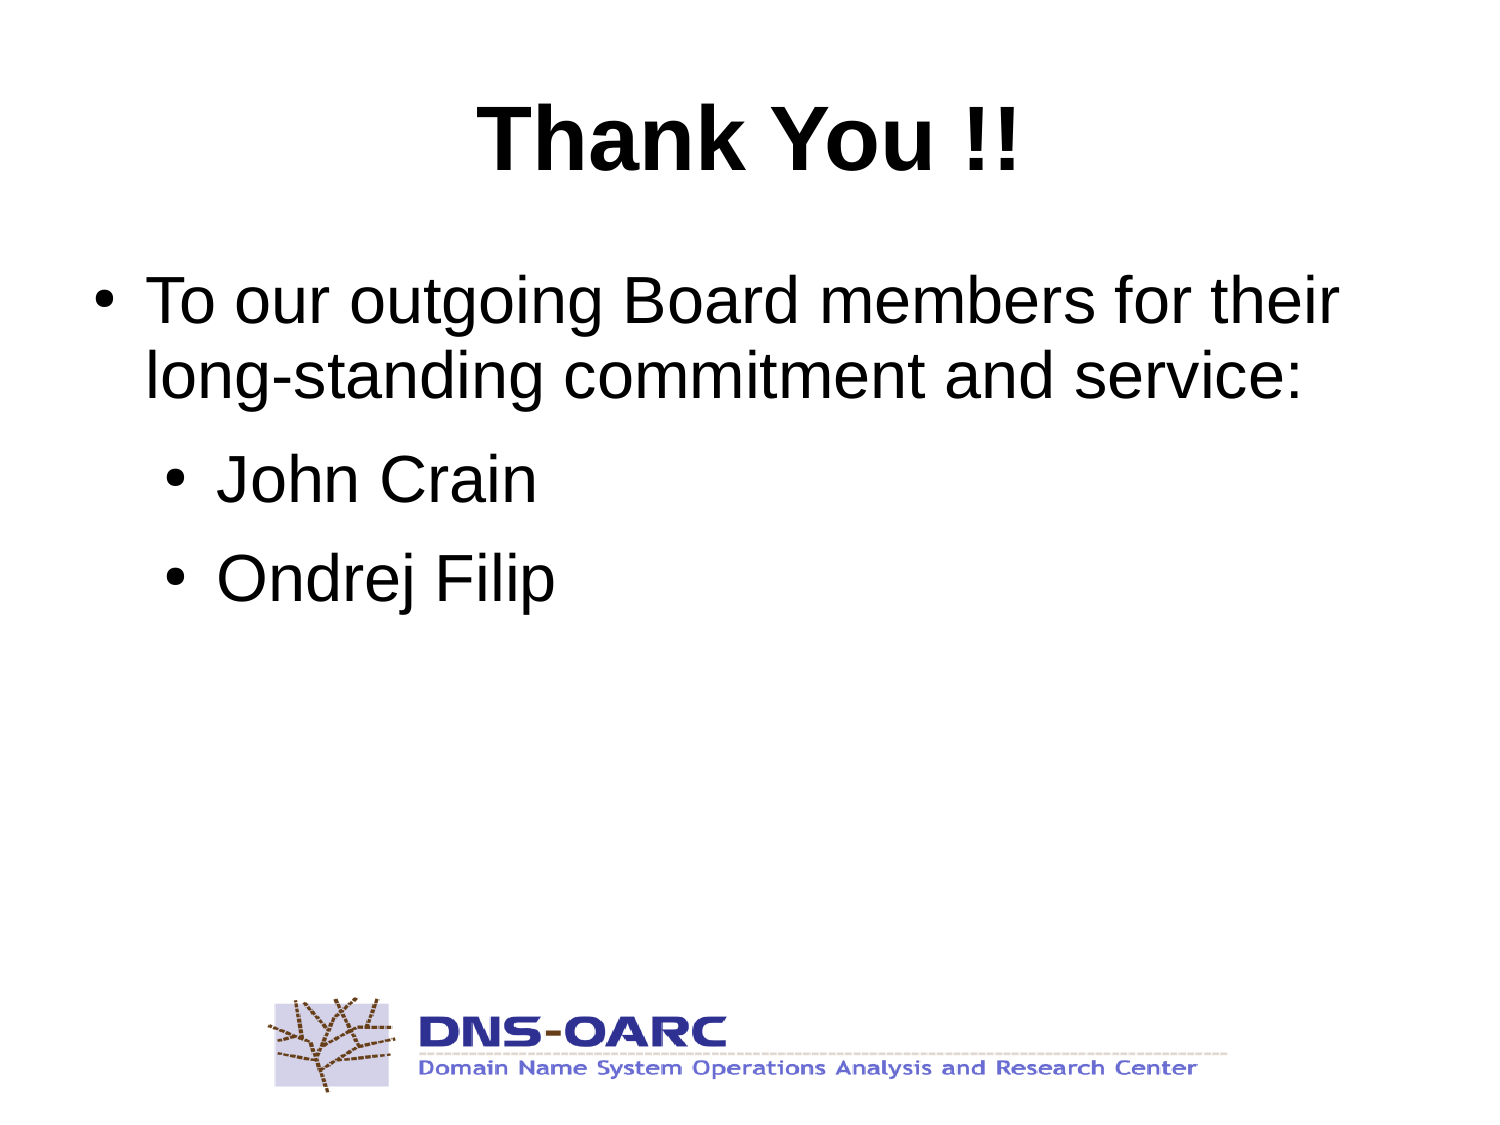

# Thank You !!
To our outgoing Board members for their long-standing commitment and service:
John Crain
Ondrej Filip